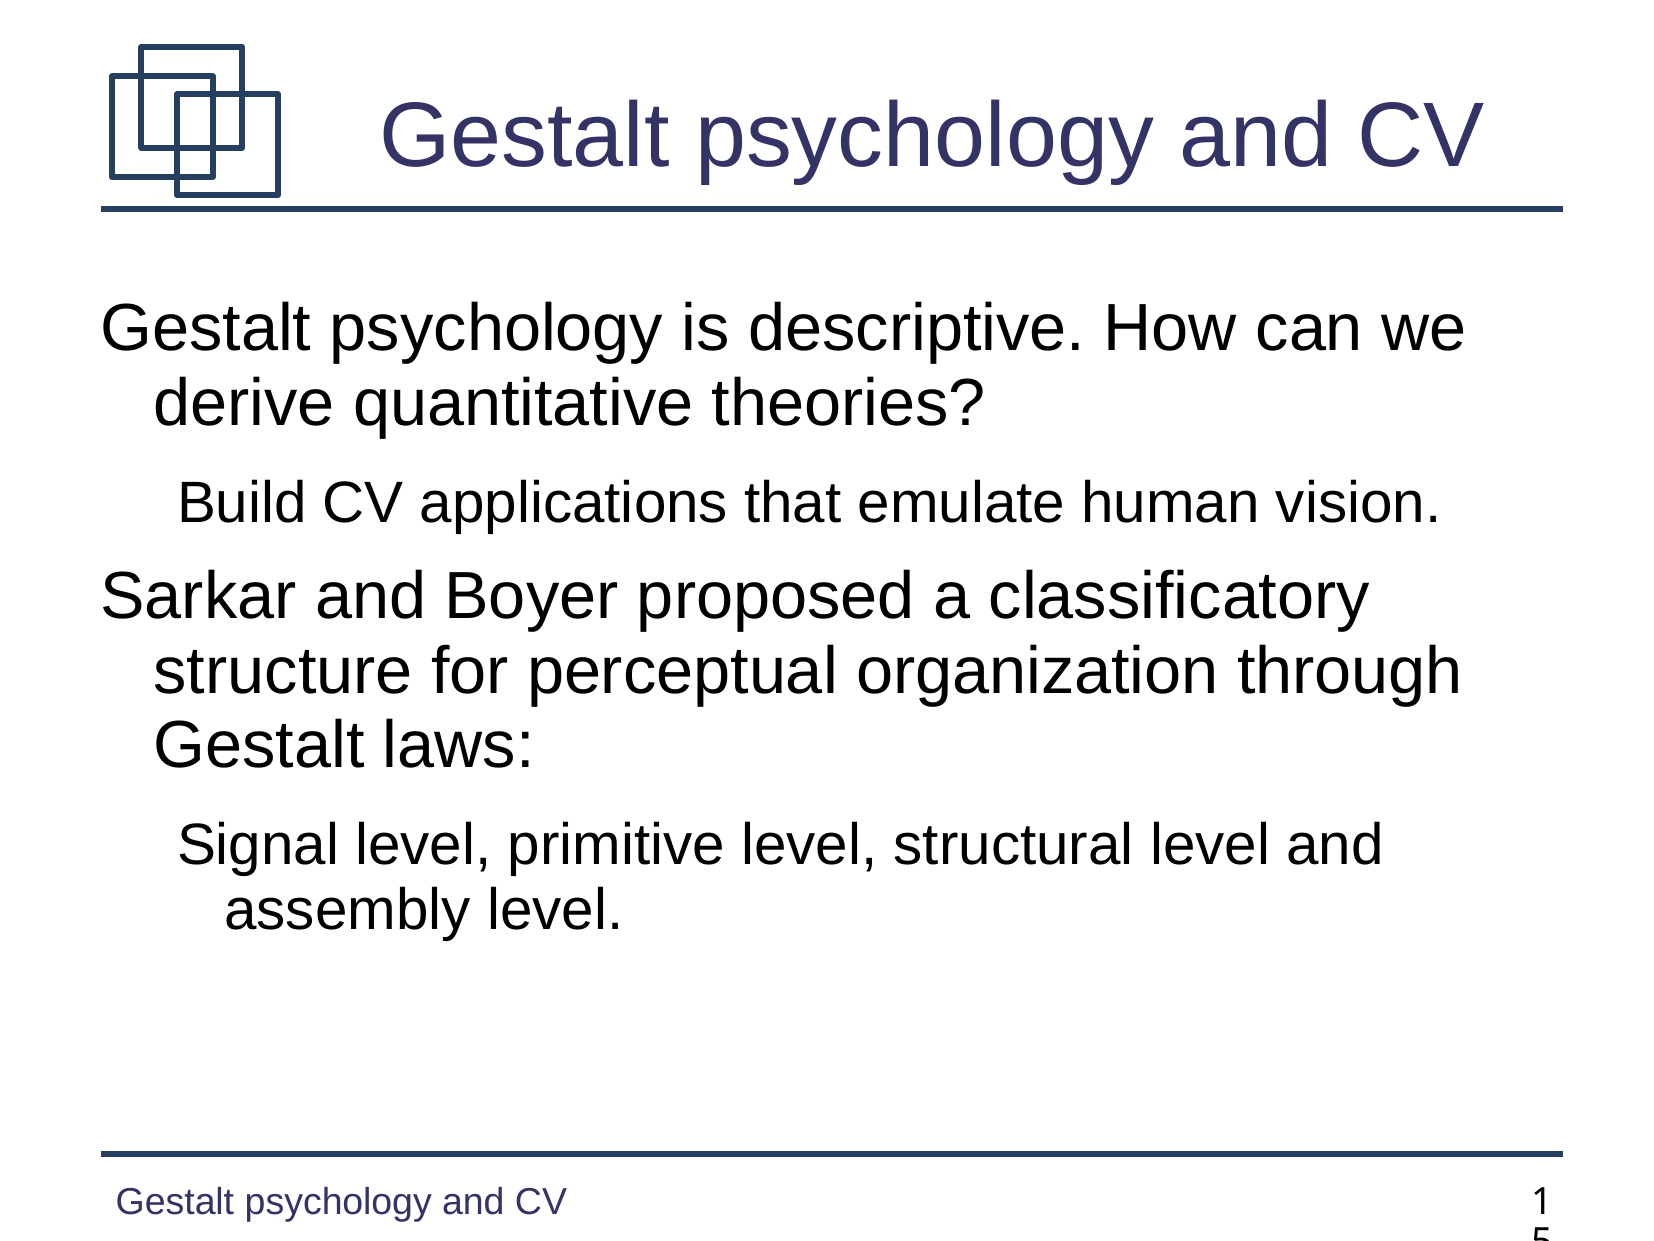

# Gestalt psychology and CV
Gestalt psychology is descriptive. How can we derive quantitative theories?
Build CV applications that emulate human vision.
Sarkar and Boyer proposed a classificatory structure for perceptual organization through Gestalt laws:
Signal level, primitive level, structural level and assembly level.